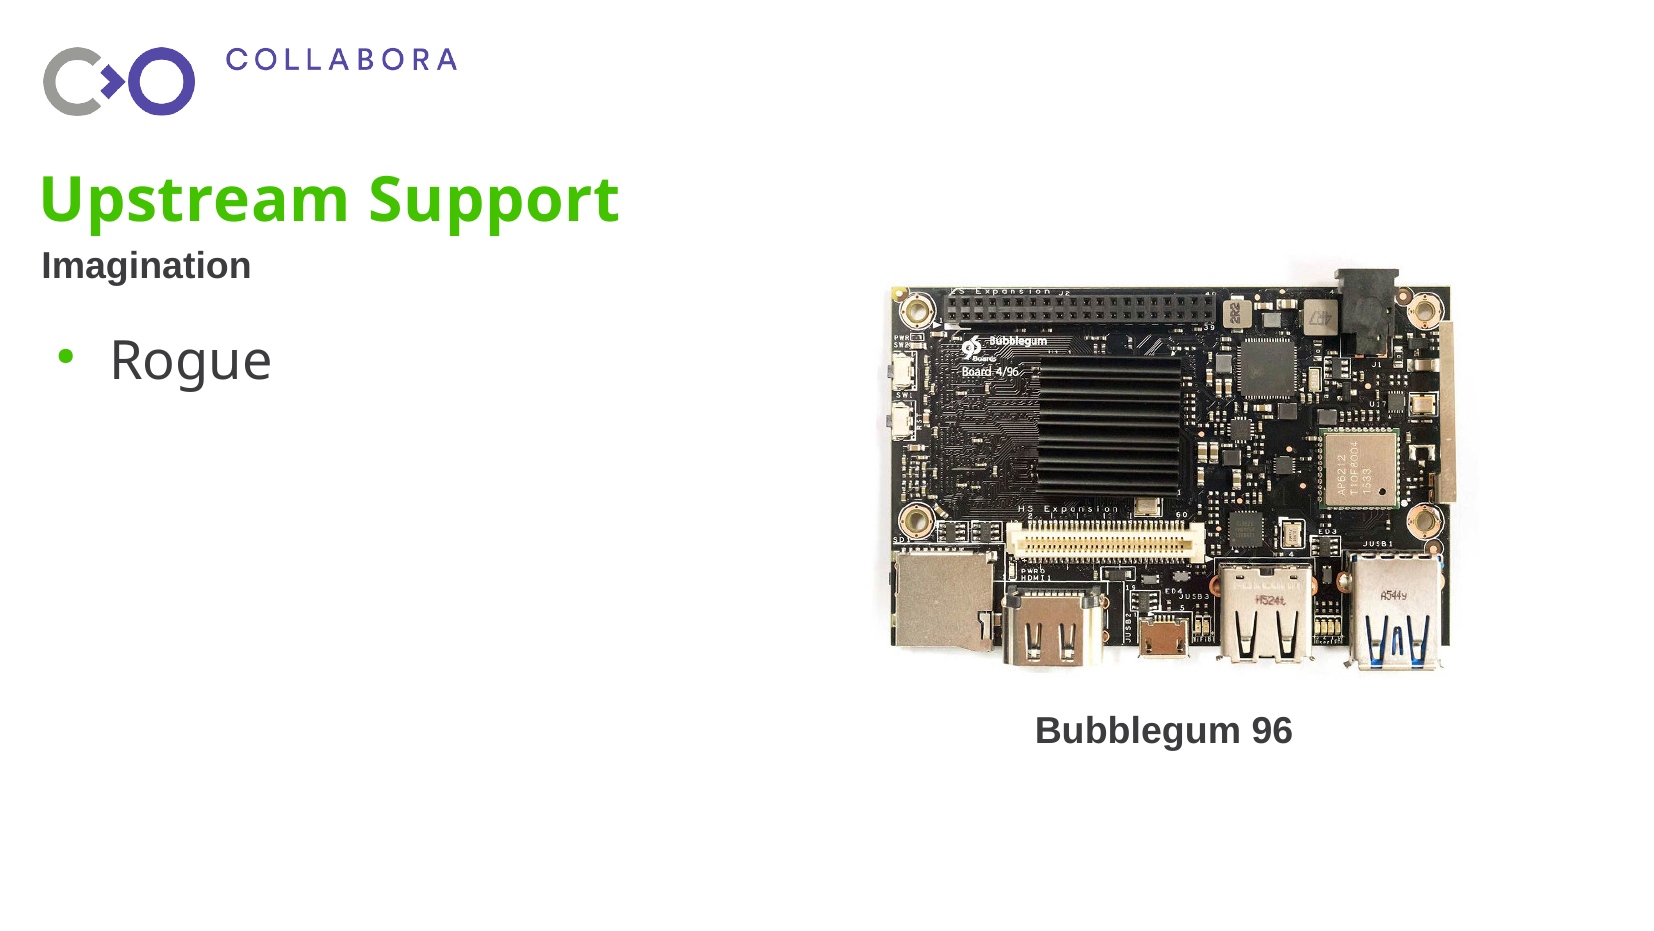

# Upstream Support
Imagination
Rogue
Bubblegum 96